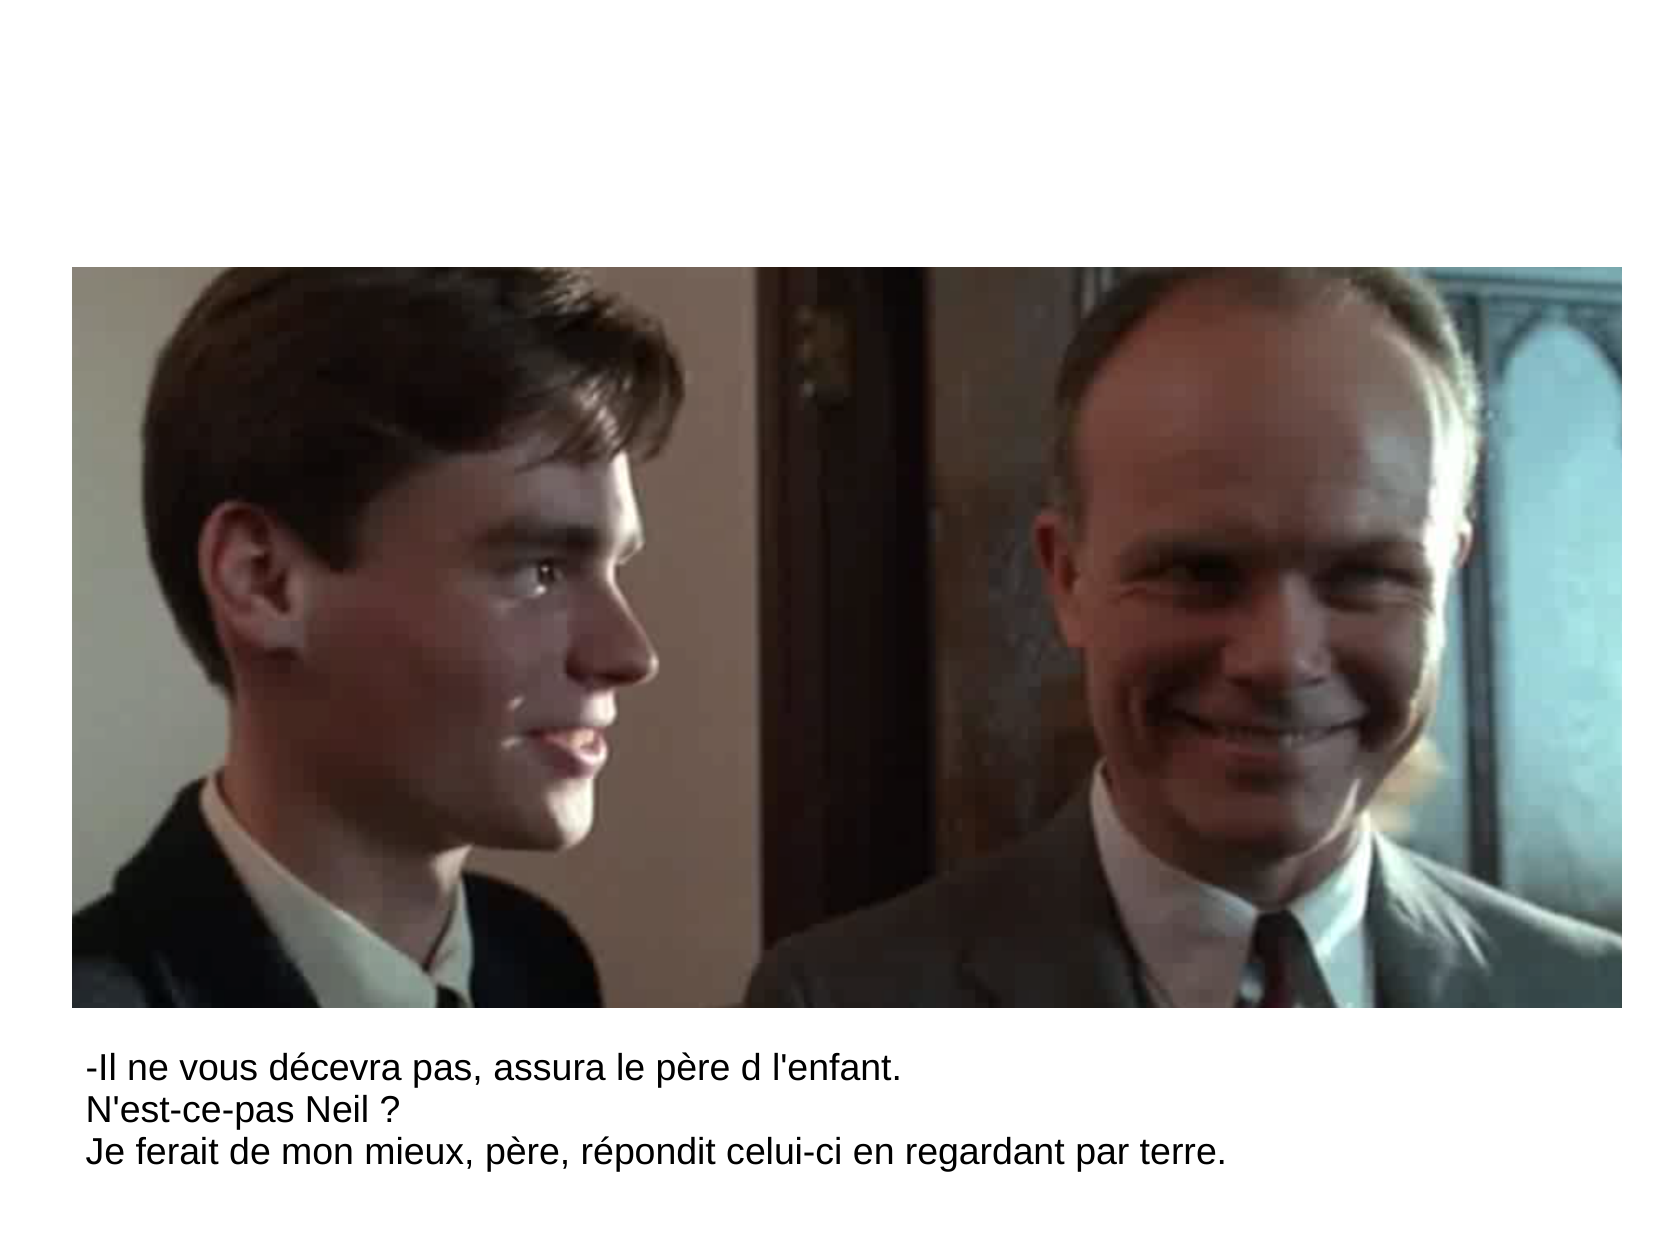

-Il ne vous décevra pas, assura le père d l'enfant.
N'est-ce-pas Neil ?
Je ferait de mon mieux, père, répondit celui-ci en regardant par terre.